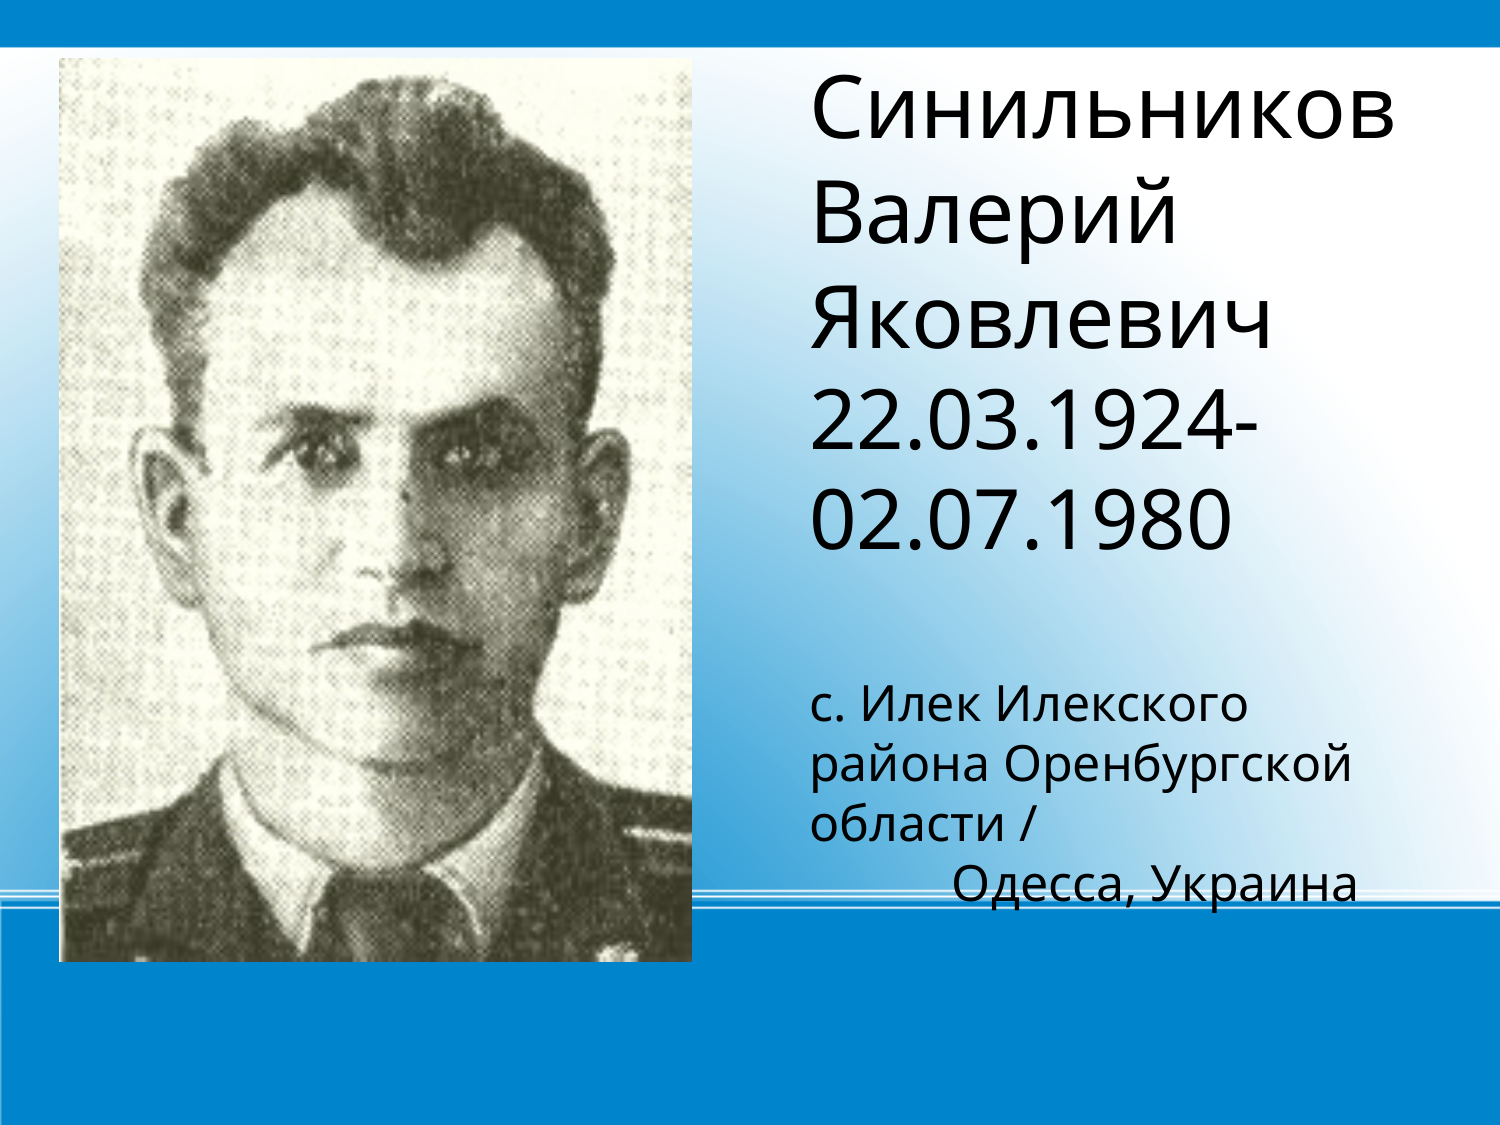

# Синильников Валерий Яковлевич 22.03.1924- 02.07.1980 с. Илек Илекского района Оренбургской области / Одесса, Украина